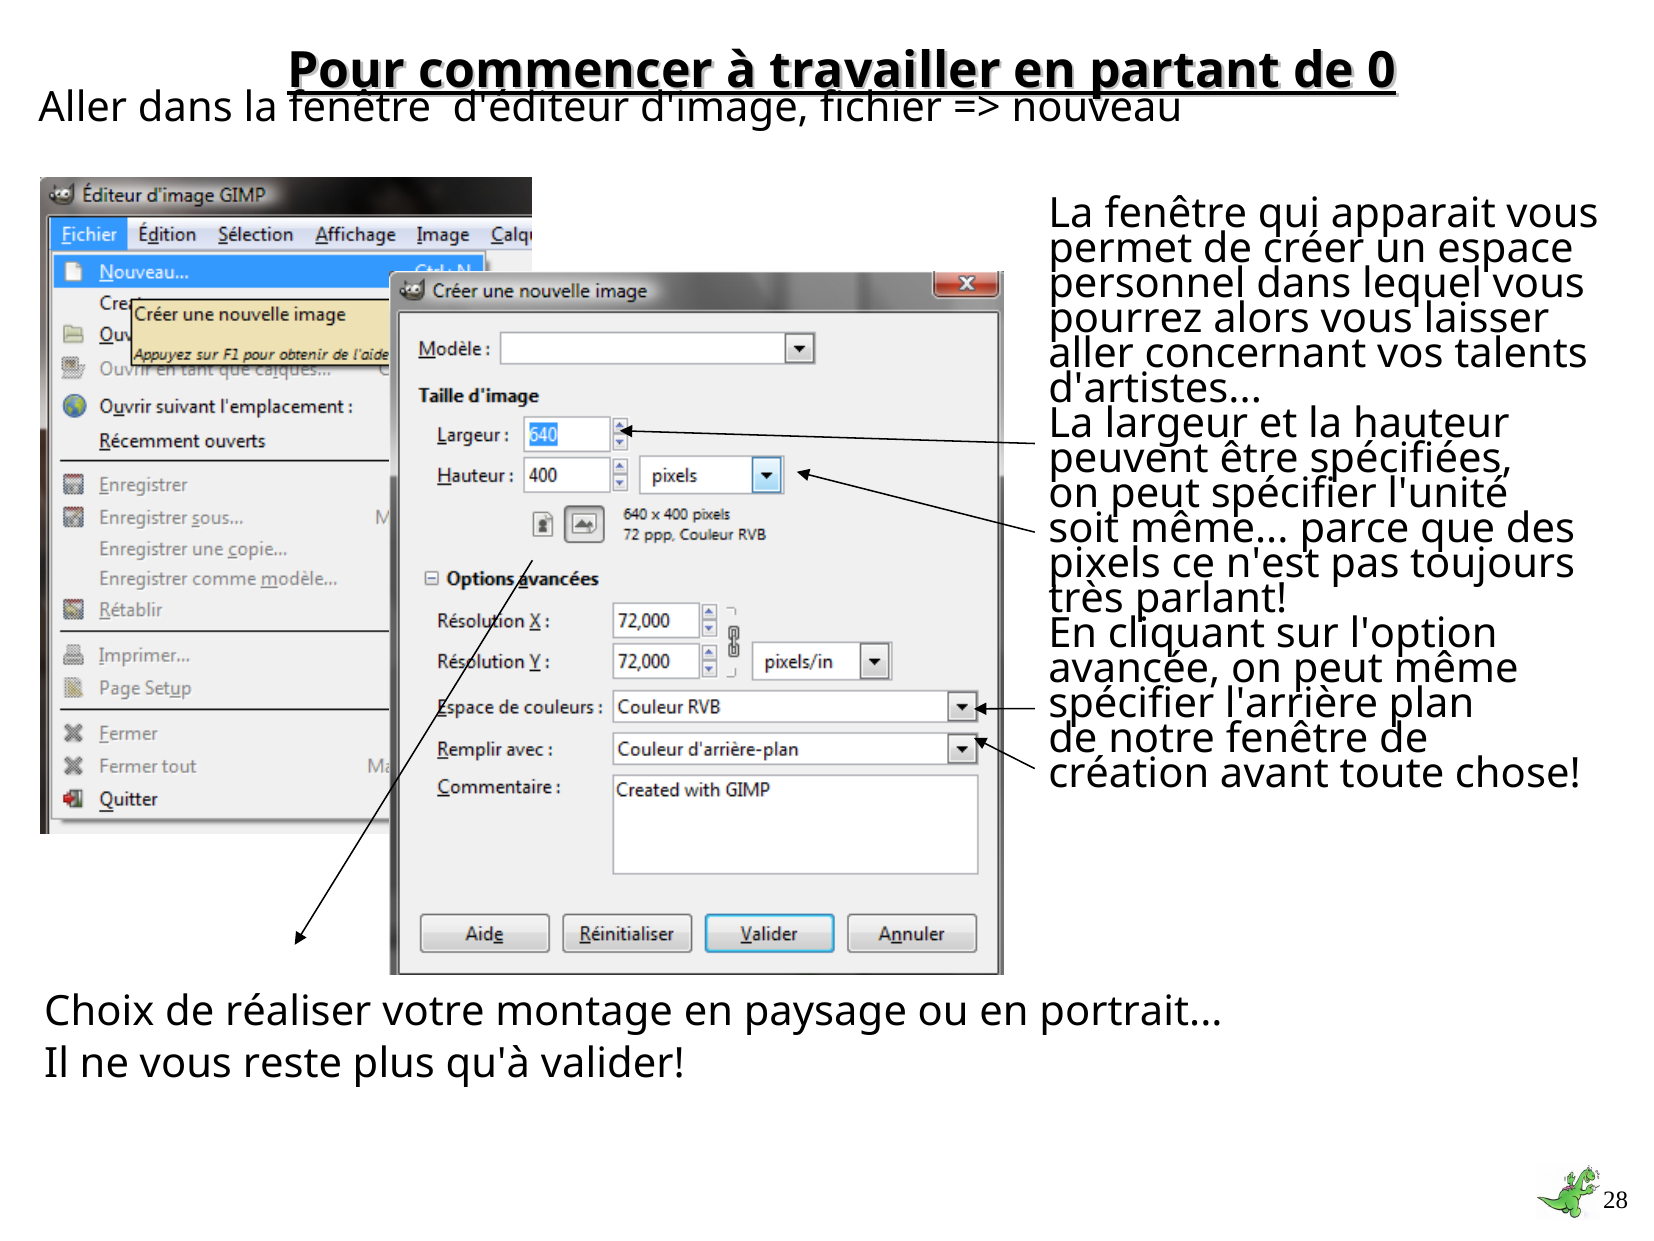

Pour commencer à travailler en partant de 0
Aller dans la fenêtre d'éditeur d'image, fichier => nouveau
La fenêtre qui apparait vous
permet de créer un espace
personnel dans lequel vous
pourrez alors vous laisser
aller concernant vos talents
d'artistes...
La largeur et la hauteur
peuvent être spécifiées,
on peut spécifier l'unité
soit même... parce que des
pixels ce n'est pas toujours
très parlant!
En cliquant sur l'option
avancée, on peut même
spécifier l'arrière plan
de notre fenêtre de
création avant toute chose!
Choix de réaliser votre montage en paysage ou en portrait...
Il ne vous reste plus qu'à valider!
28